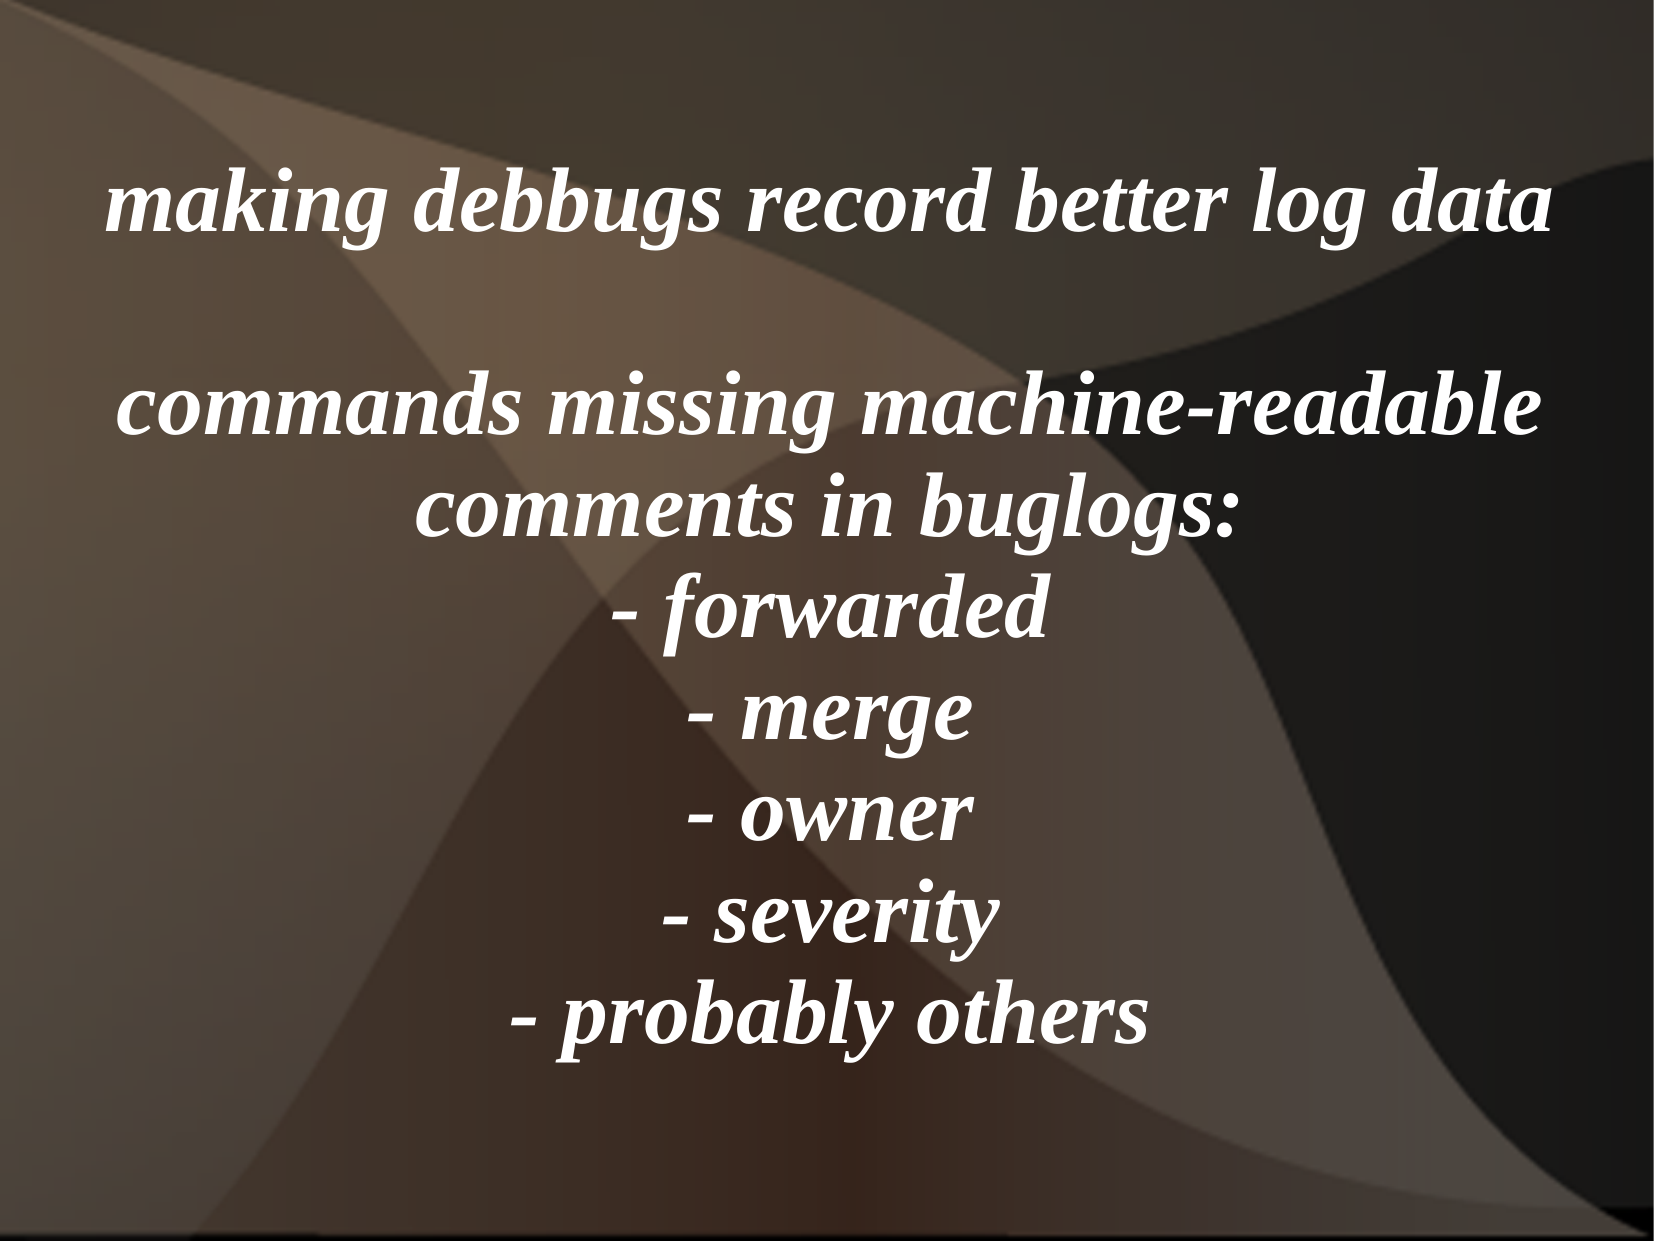

# making debbugs record better log data commands missing machine-readable comments in buglogs: - forwarded - merge - owner - severity - probably others